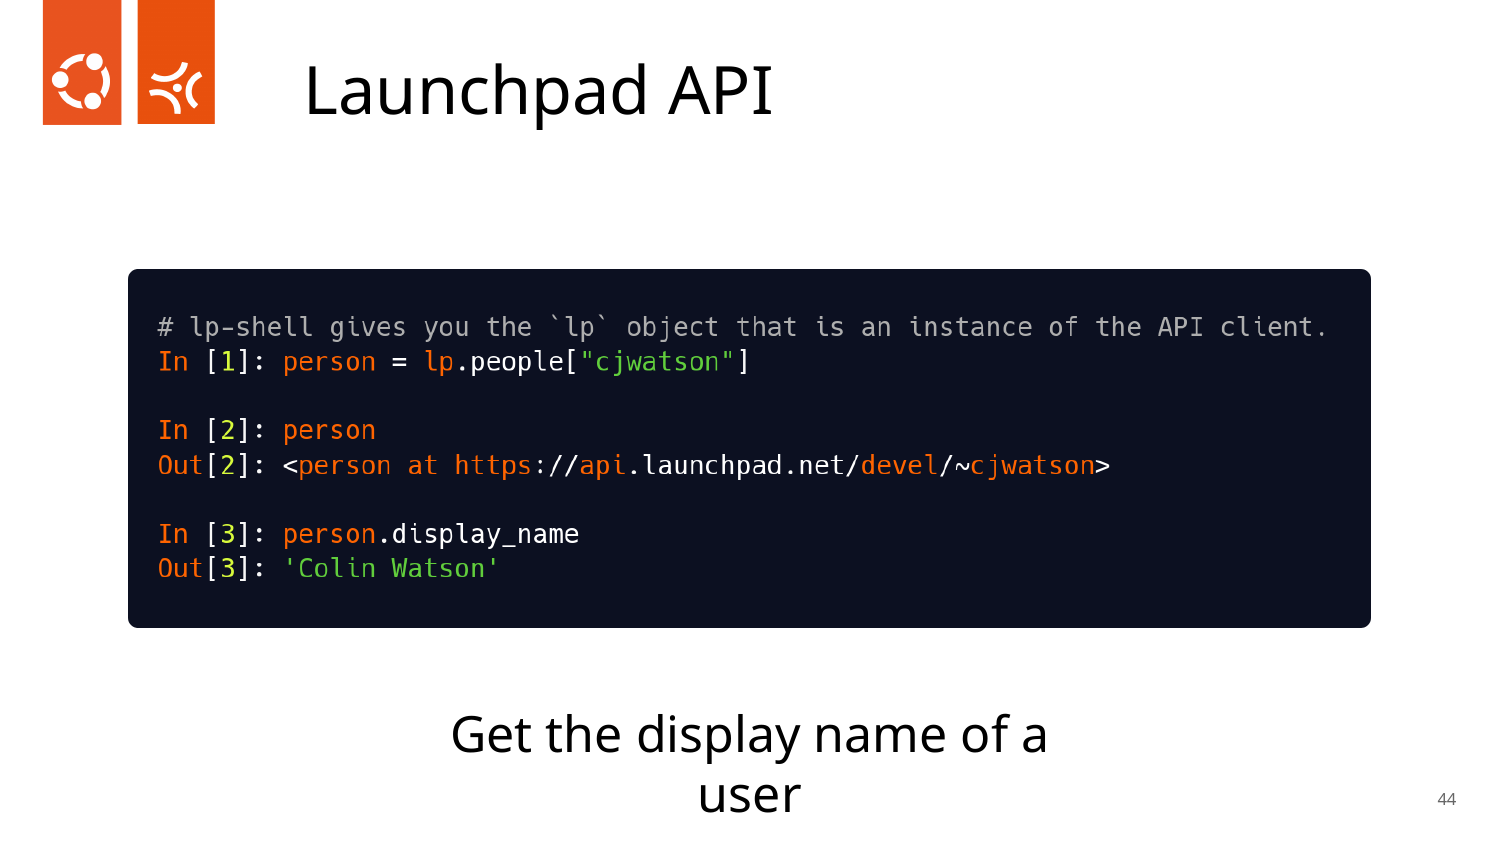

Launchpad API
Get the display name of a user